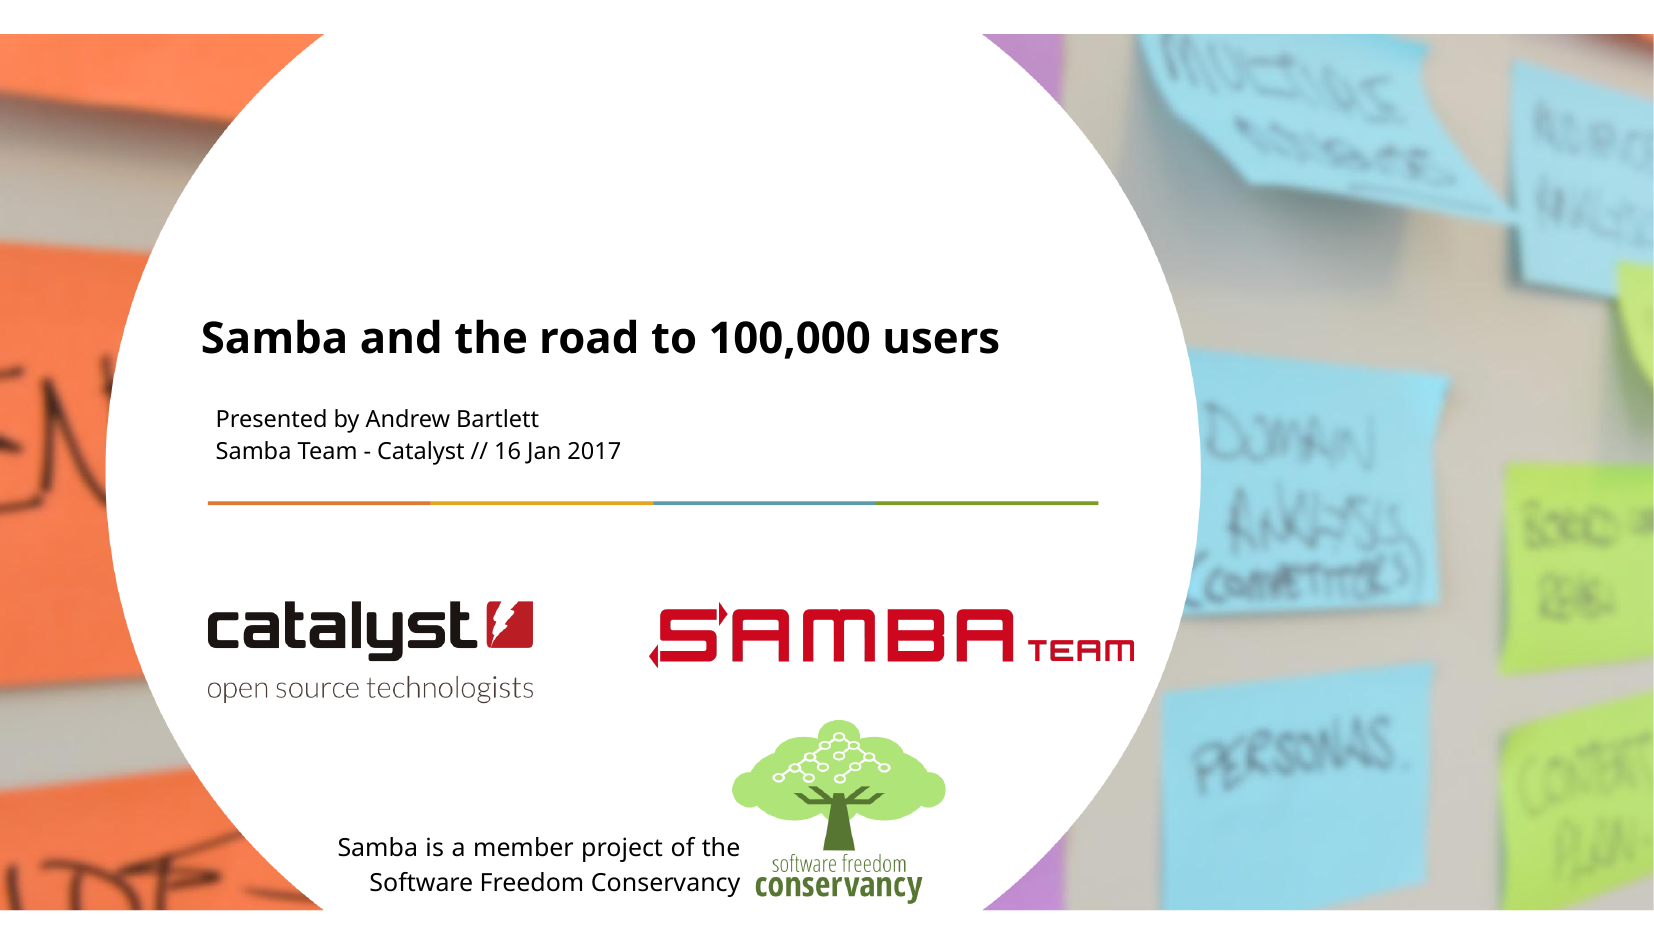

# Samba and the road to 100,000 users
Presented by Andrew Bartlett
Samba Team - Catalyst // 16 Jan 2017
Samba is a member project of the
Software Freedom Conservancy